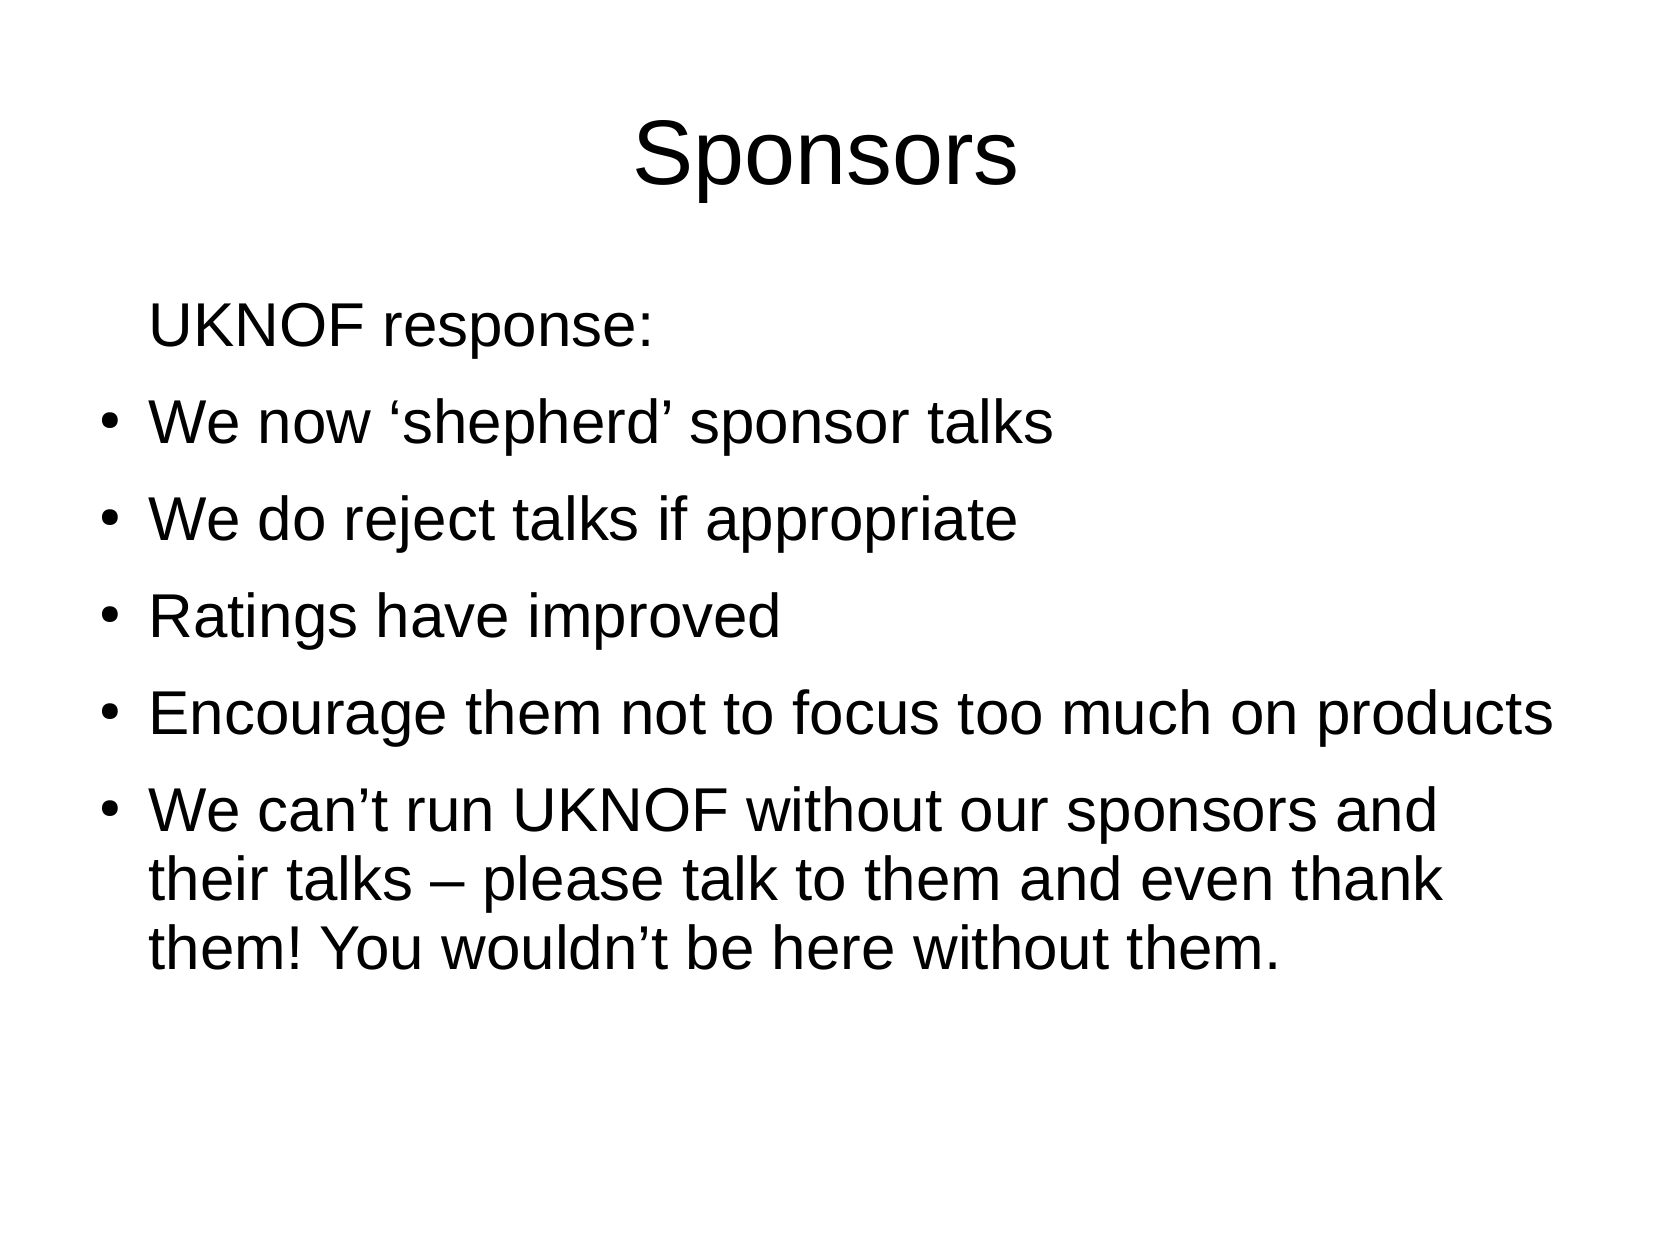

# Sponsors
UKNOF response:
We now ‘shepherd’ sponsor talks
We do reject talks if appropriate
Ratings have improved
Encourage them not to focus too much on products
We can’t run UKNOF without our sponsors and their talks – please talk to them and even thank them! You wouldn’t be here without them.